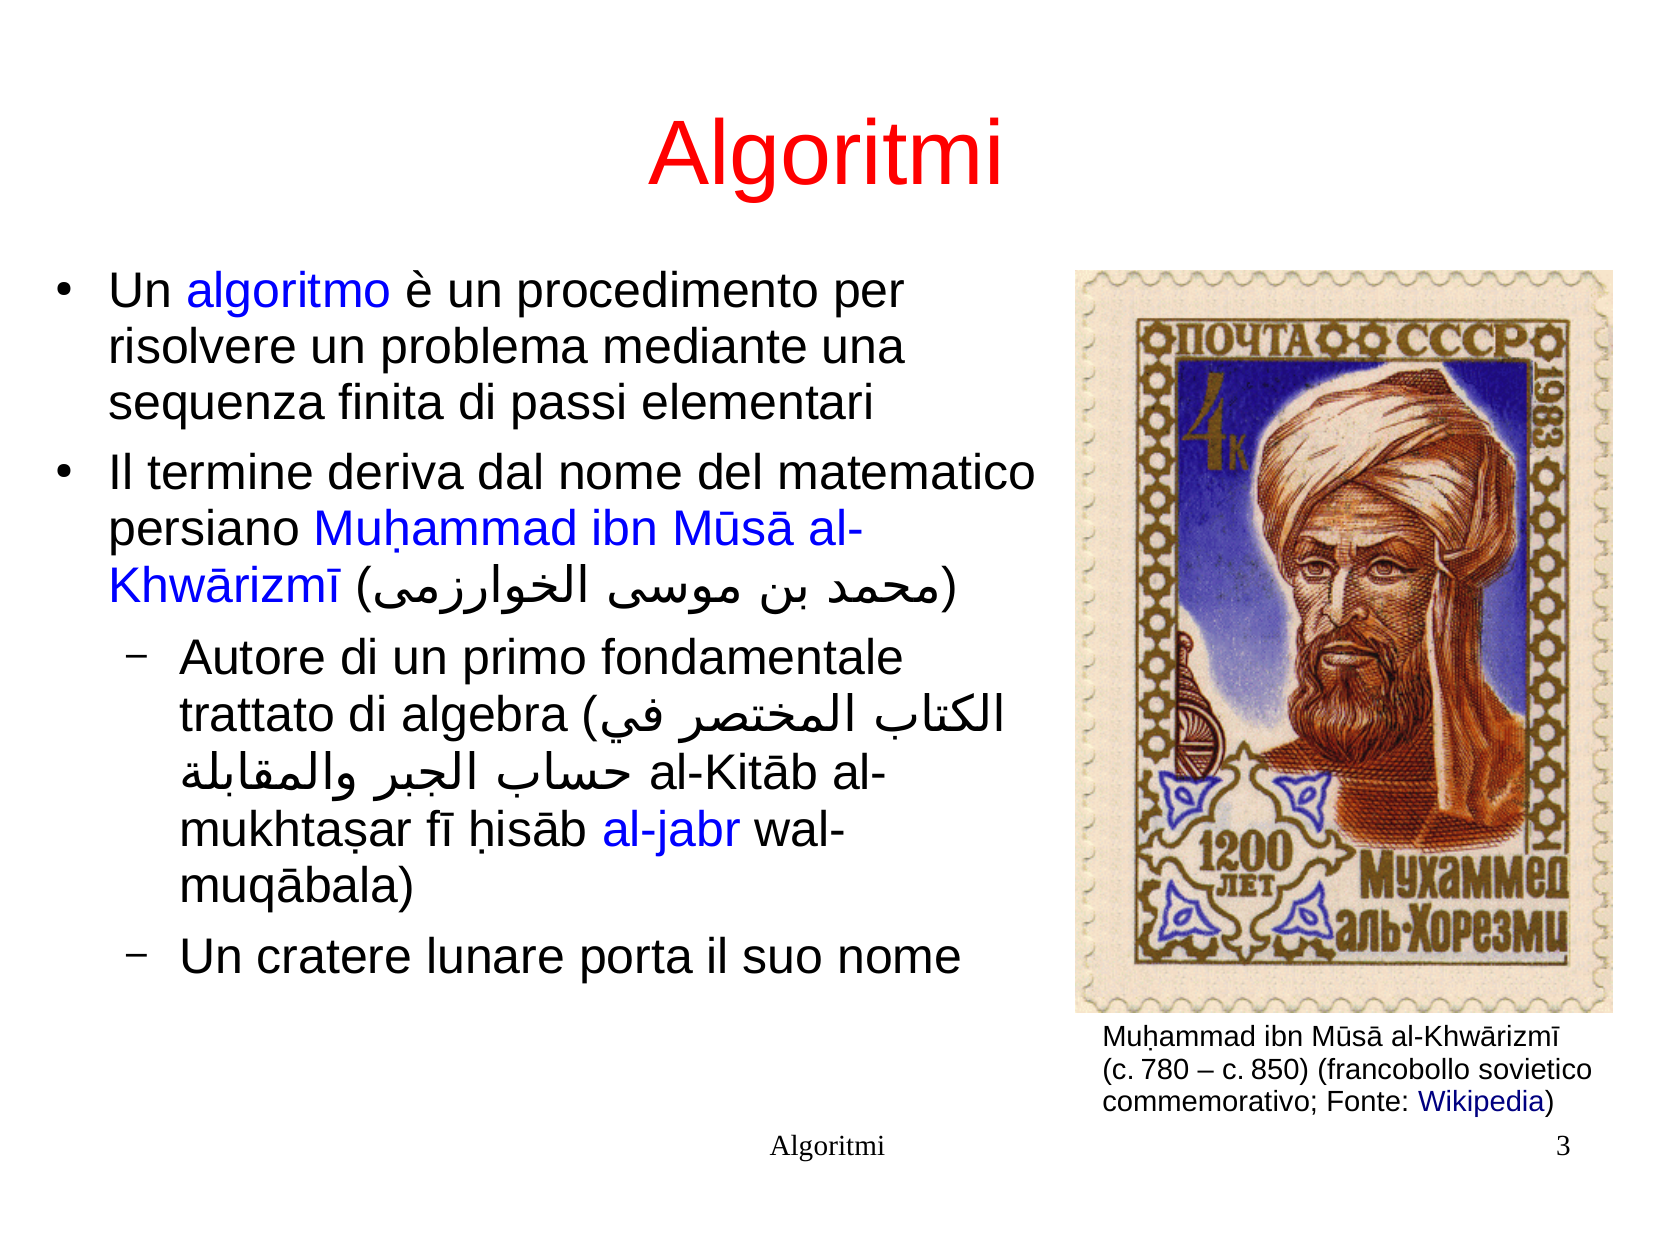

# Algoritmi
Un algoritmo è un procedimento per risolvere un problema mediante una sequenza finita di passi elementari
Il termine deriva dal nome del matematico persiano Muḥammad ibn Mūsā al-Khwārizmī (محمد بن موسى الخوارزمی)
Autore di un primo fondamentale trattato di algebra (الكتاب المختصر في حساب الجبر والمقابلة‎‎ al-Kitāb al-mukhtaṣar fī ḥisāb al-jabr wal-muqābala)
Un cratere lunare porta il suo nome
Muḥammad ibn Mūsā al-Khwārizmī (c. 780 – c. 850) (francobollo sovietico commemorativo; Fonte: Wikipedia)
Algoritmi
3